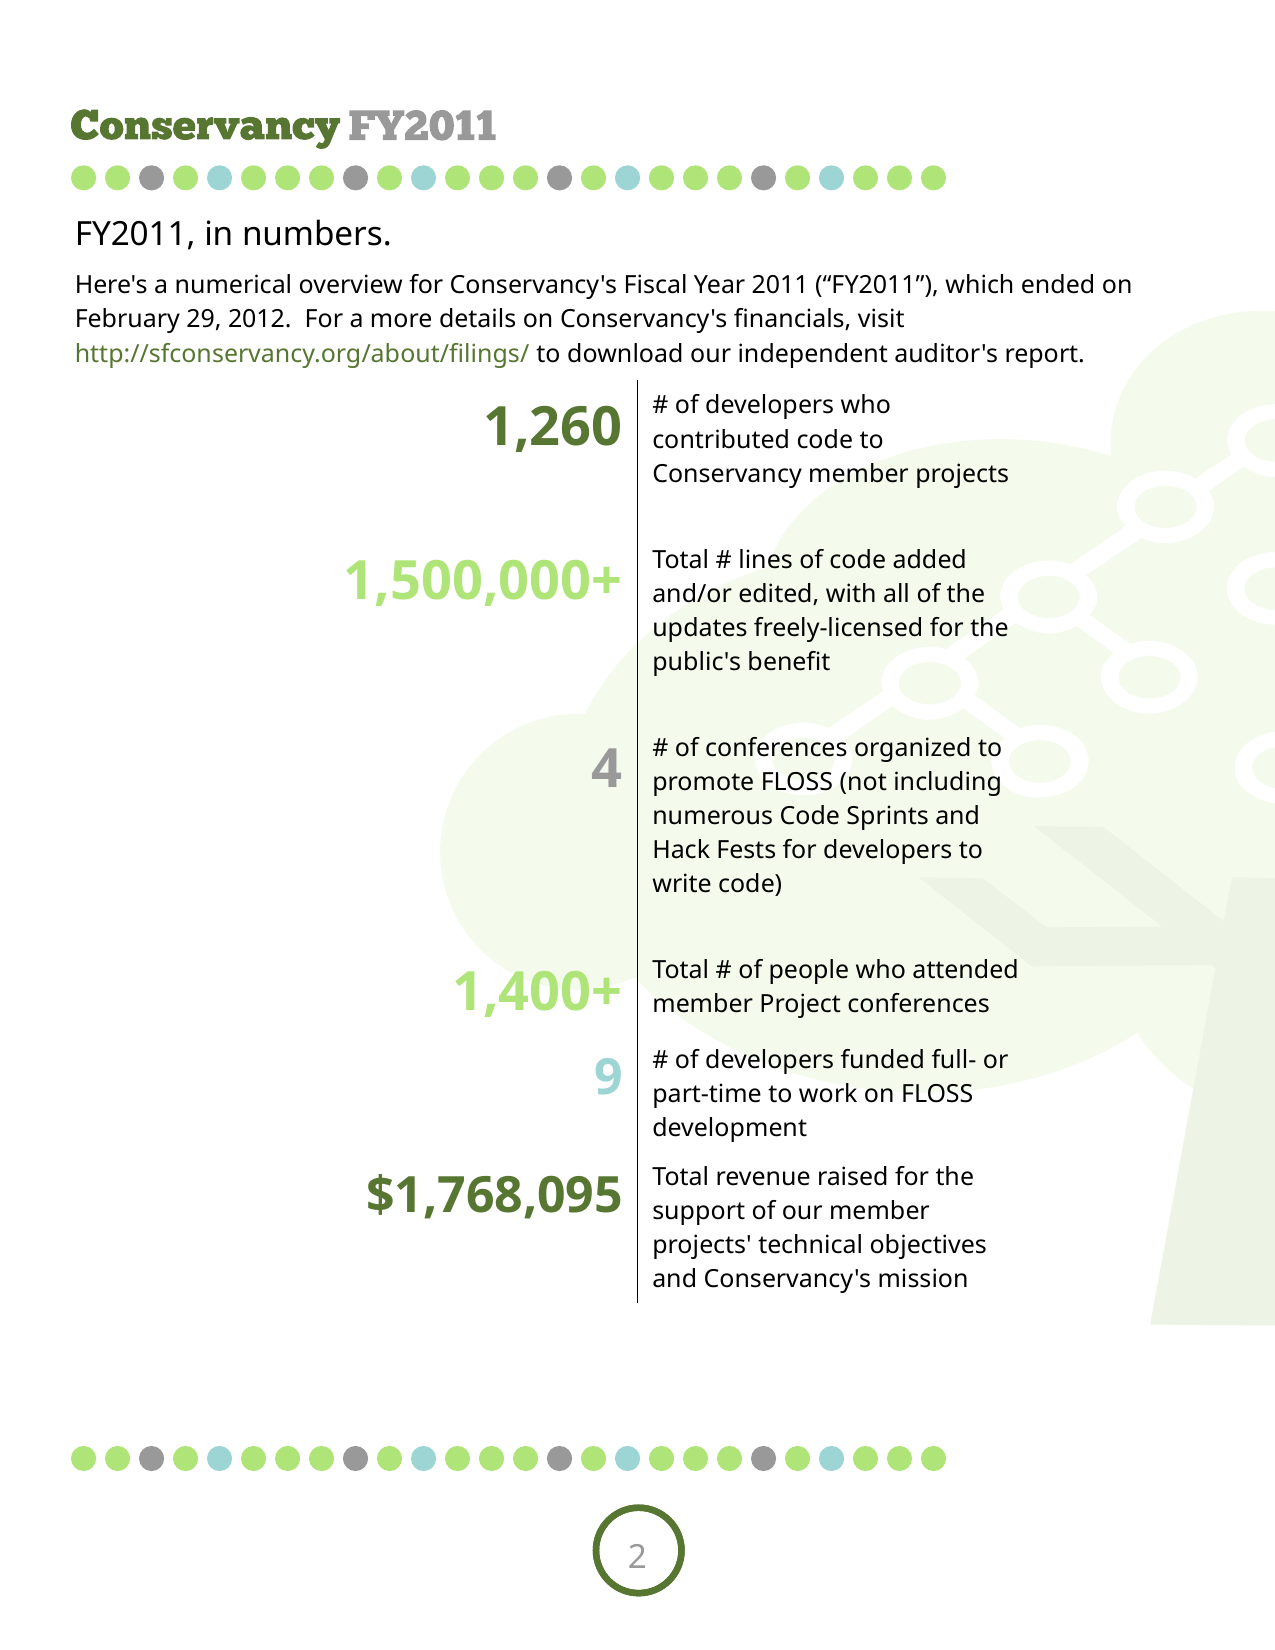

# FY2011, in numbers.
Here's a numerical overview for Conservancy's Fiscal Year 2011 (“FY2011”), which ended on February 29, 2012. For a more details on Conservancy's financials, visit http://sfconservancy.org/about/filings/ to download our independent auditor's report.
| 1,260 | # of developers who contributed code to Conservancy member projects |
| --- | --- |
| 1,500,000+ | Total # lines of code added and/or edited, with all of the updates freely-licensed for the public's benefit |
| 4 | # of conferences organized to promote FLOSS (not including numerous Code Sprints and Hack Fests for developers to write code) |
| 1,400+ | Total # of people who attended member Project conferences |
| 9 | # of developers funded full- or part-time to work on FLOSS development |
| $1,768,095 | Total revenue raised for the support of our member projects' technical objectives and Conservancy's mission |